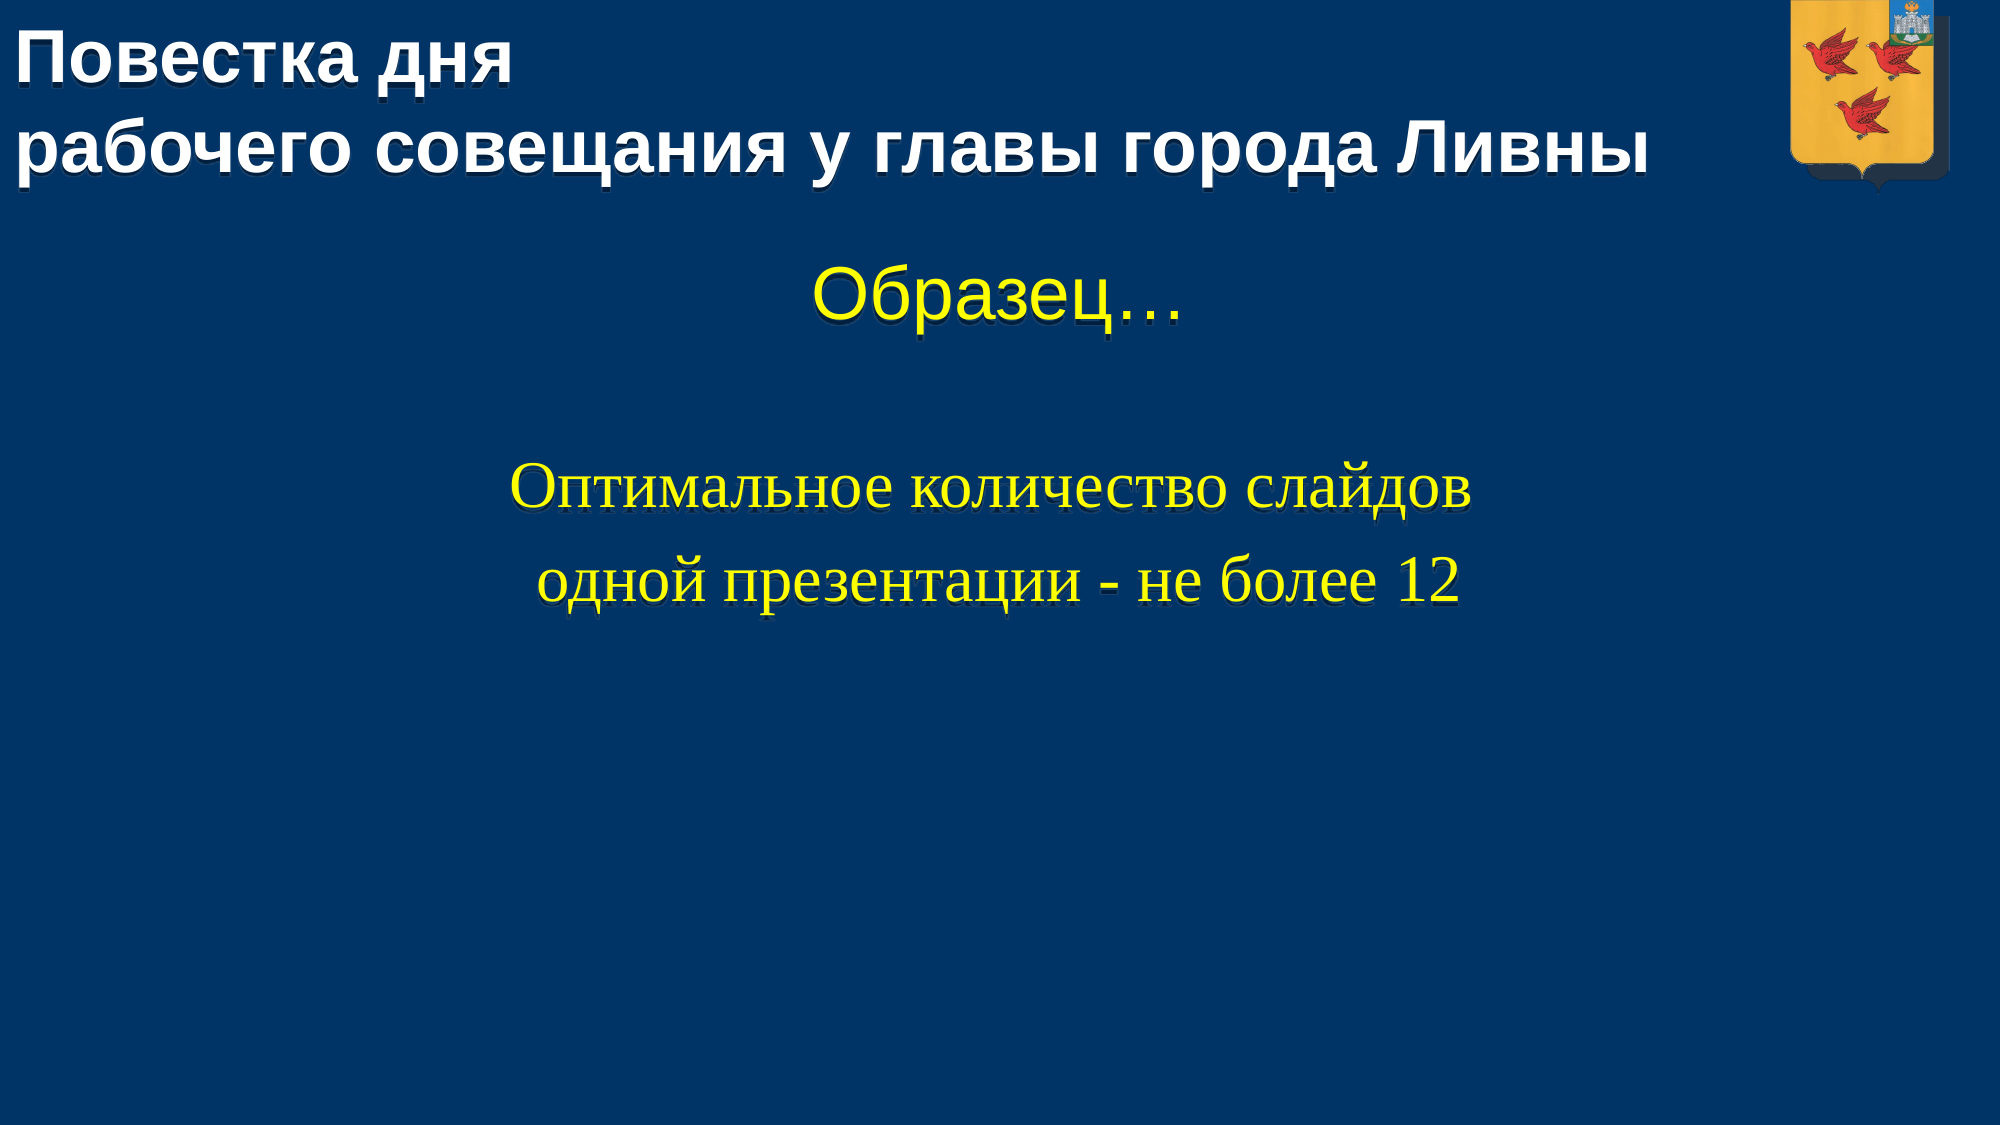

Повестка дня
рабочего совещания у главы города Ливны
Образец…
Оптимальное количество слайдов
одной презентации - не более 12